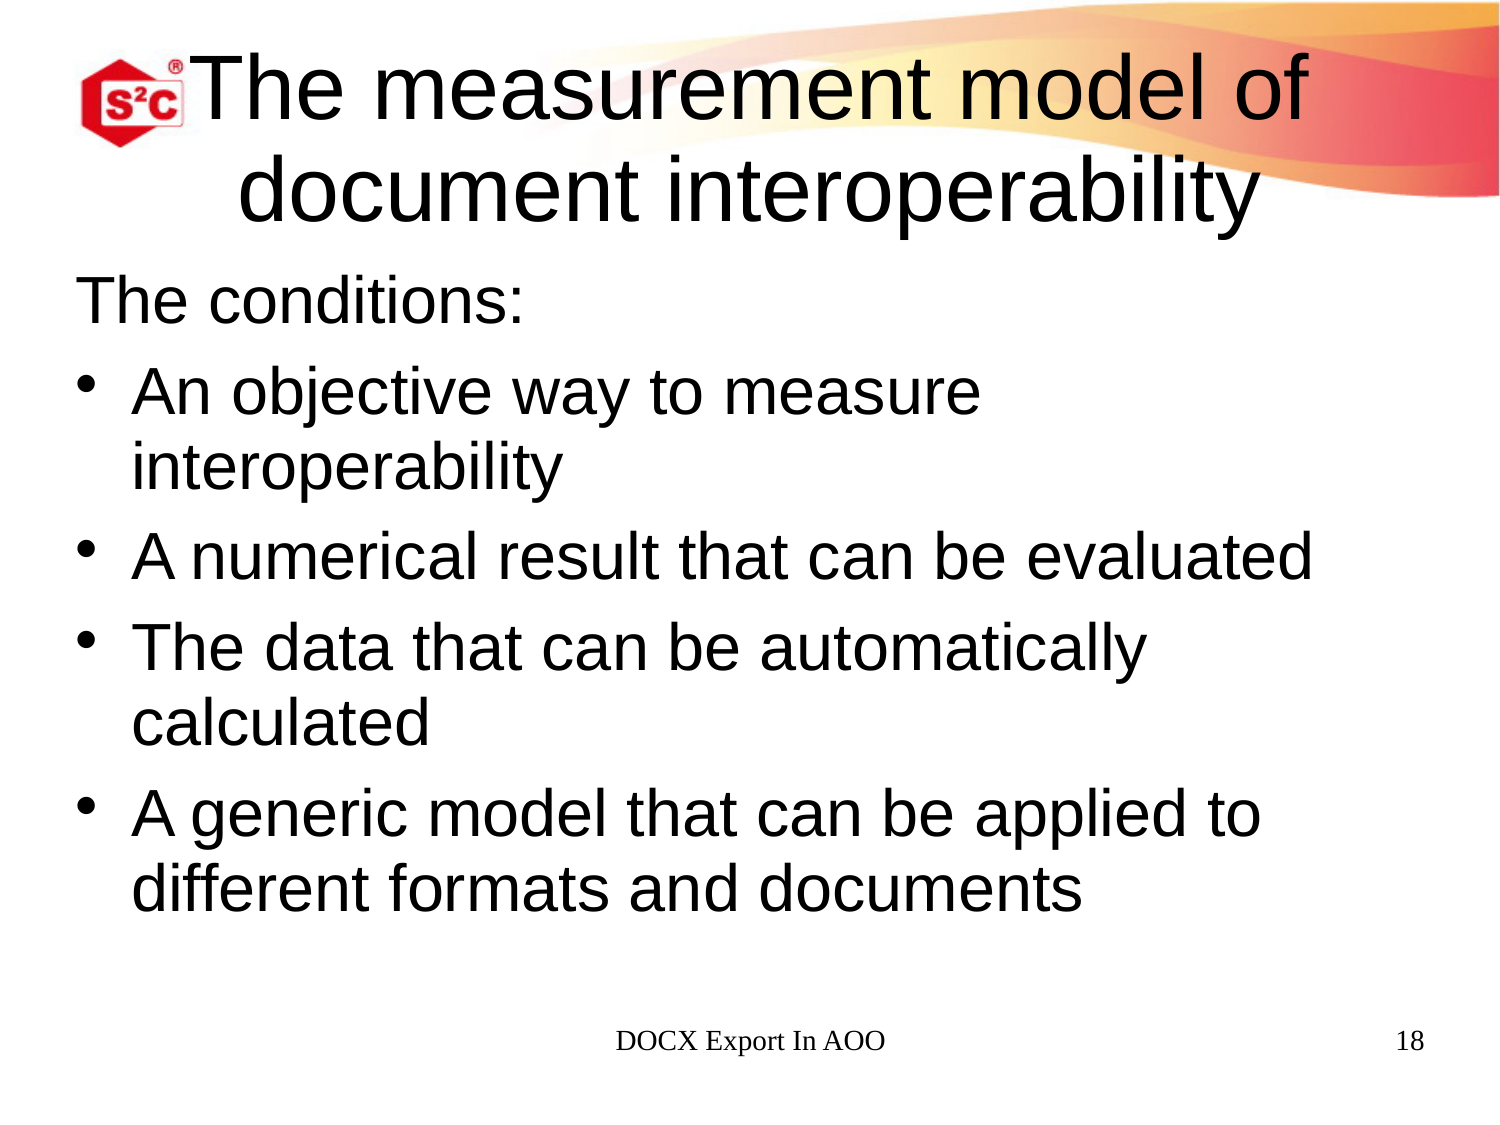

# The measurement model of document interoperability
The conditions:
An objective way to measure interoperability
A numerical result that can be evaluated
The data that can be automatically calculated
A generic model that can be applied to different formats and documents
DOCX Export In AOO
18